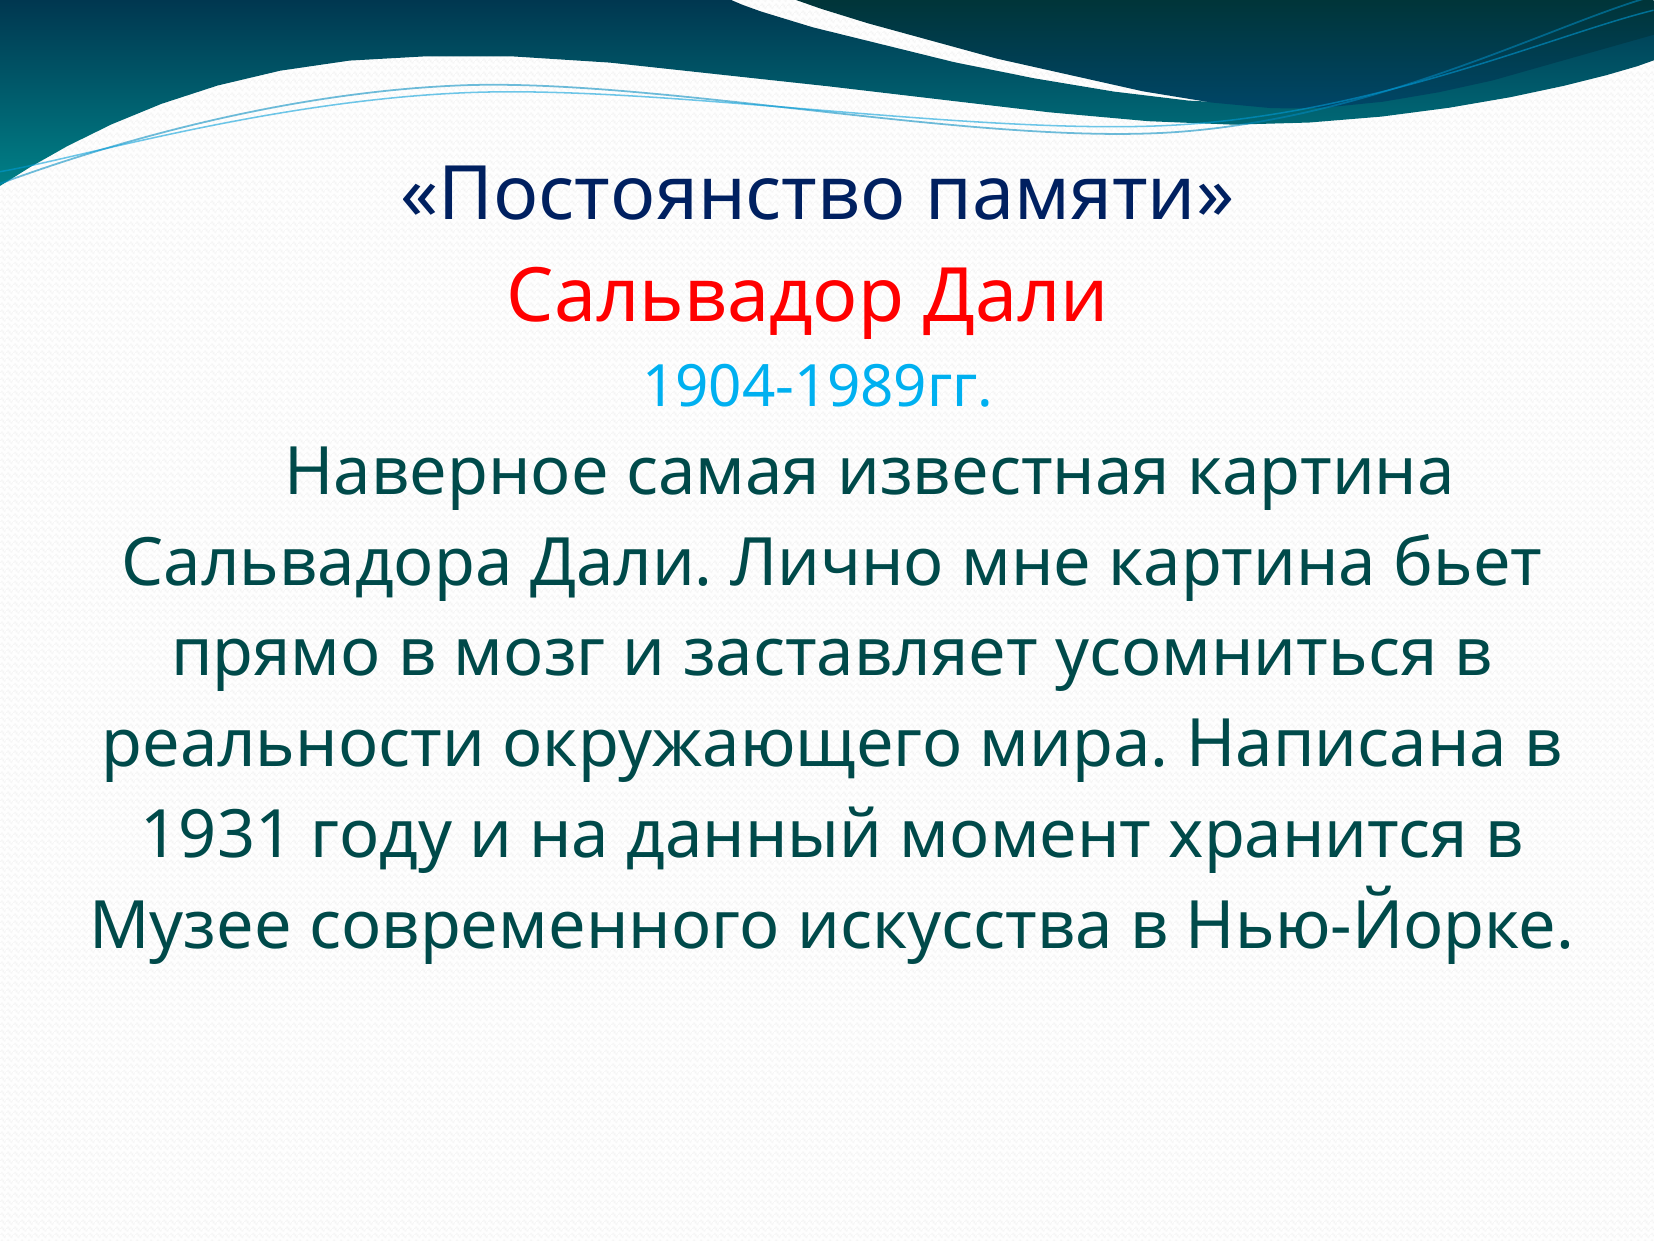

«Постоянство памяти»
Сальвадор Дали
1904-1989гг.
	Наверное самая известная картина Сальвадора Дали. Лично мне картина бьет прямо в мозг и заставляет усомниться в реальности окружающего мира. Написана в 1931 году и на данный момент хранится в Музее современного искусства в Нью-Йорке.